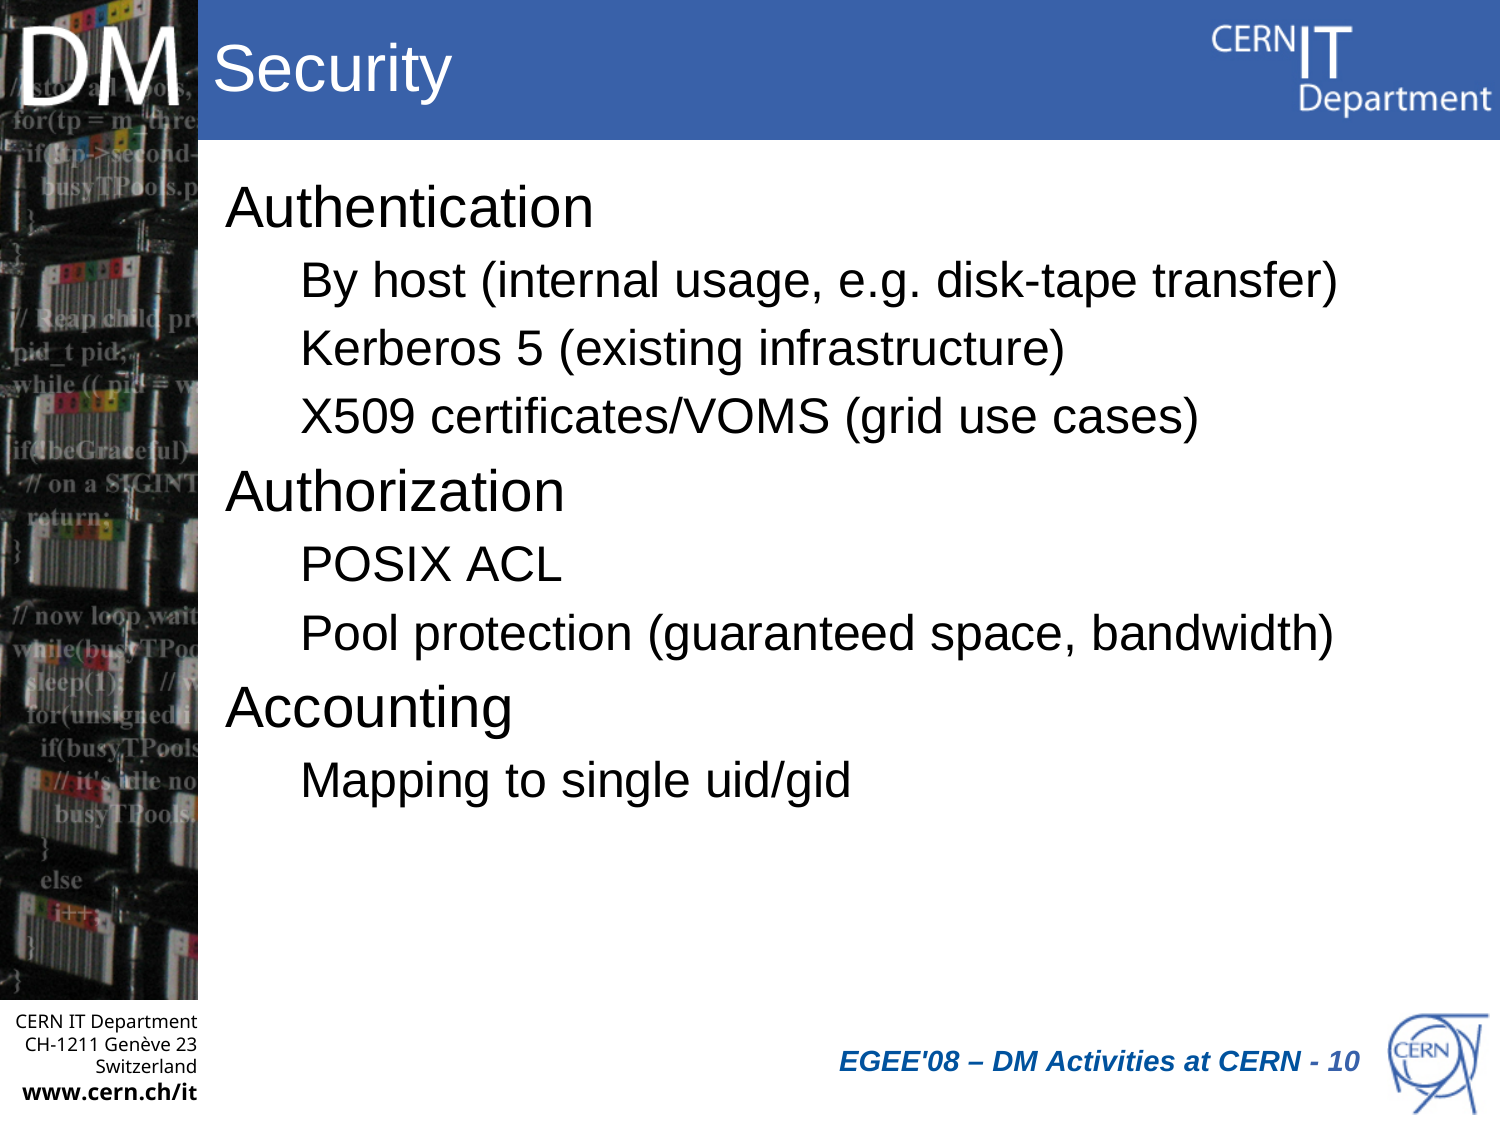

# Security
Authentication
By host (internal usage, e.g. disk-tape transfer)
Kerberos 5 (existing infrastructure)
X509 certificates/VOMS (grid use cases)
Authorization
POSIX ACL
Pool protection (guaranteed space, bandwidth)
Accounting
Mapping to single uid/gid